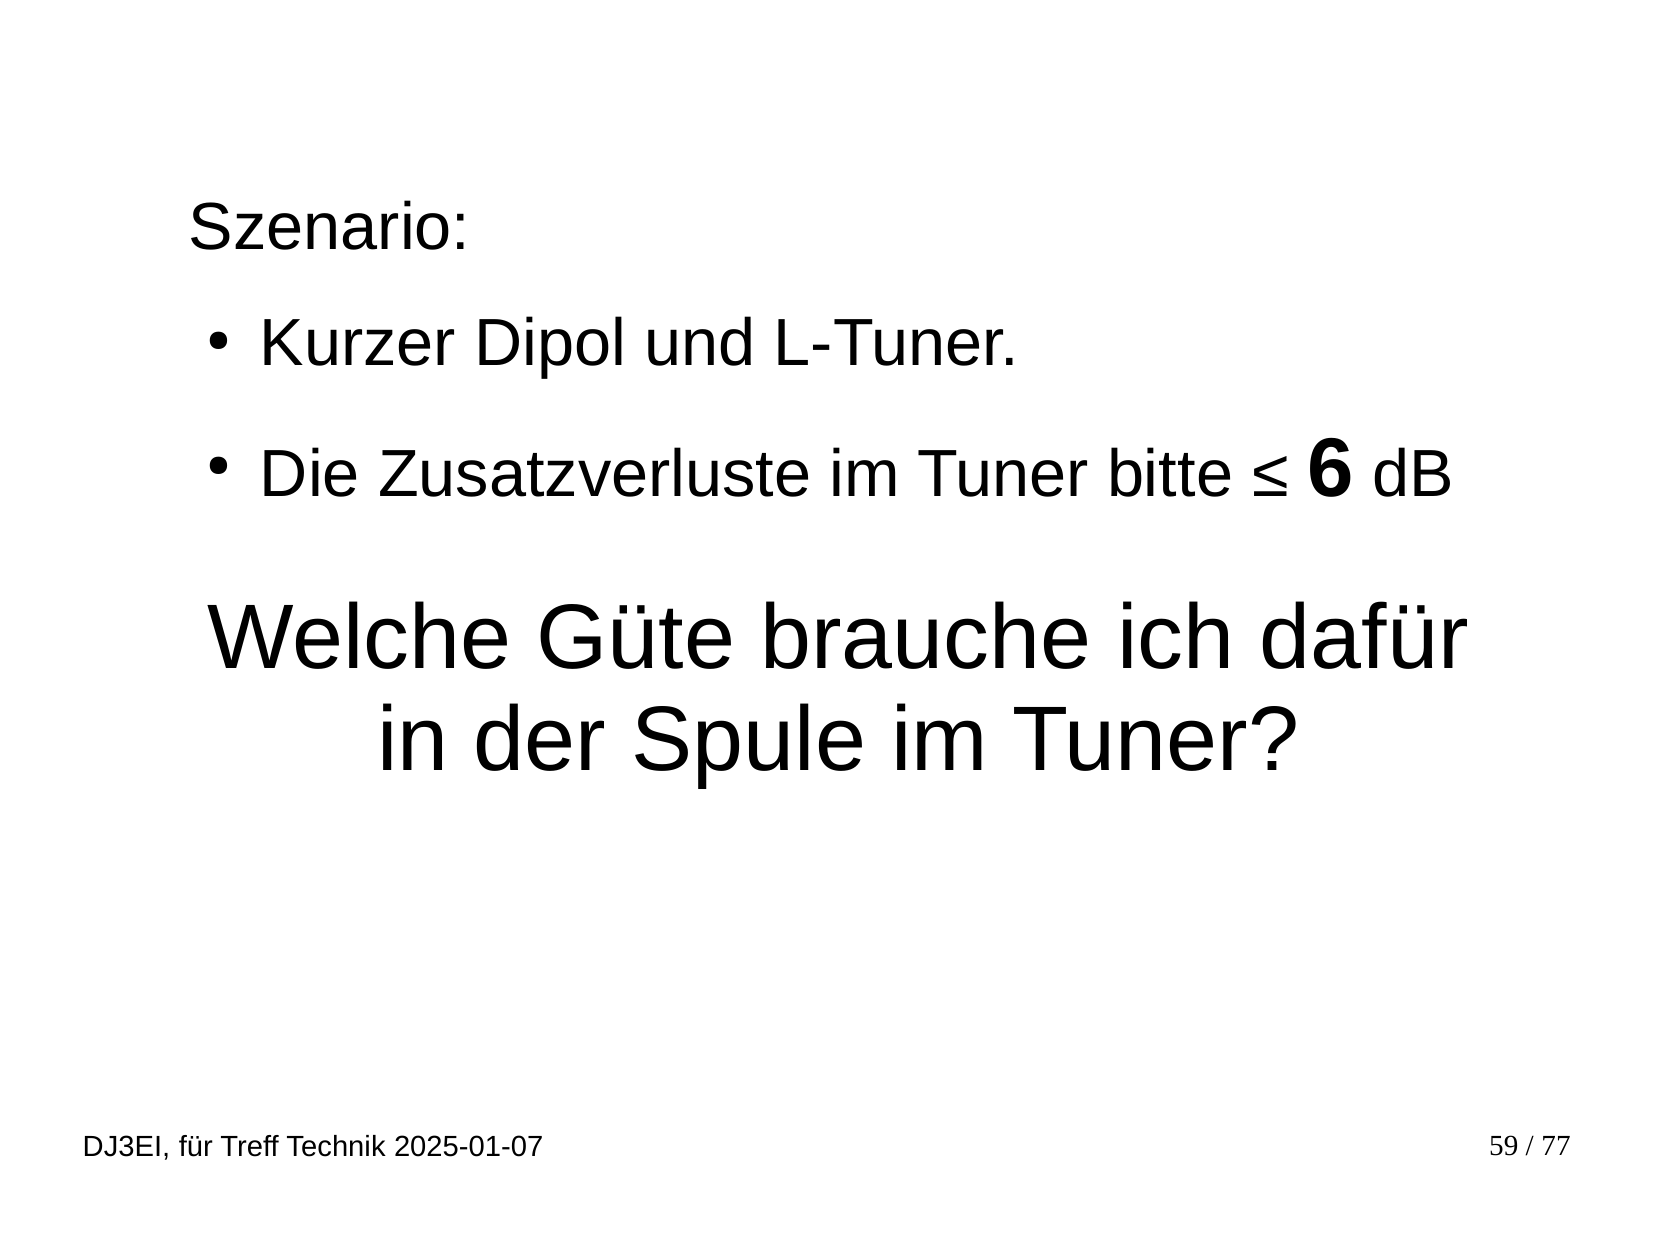

Szenario:
Kurzer Dipol und L-Tuner.
Die Zusatzverluste im Tuner bitte ≤ 6 dB
# Welche Güte brauche ich dafür in der Spule im Tuner?
59